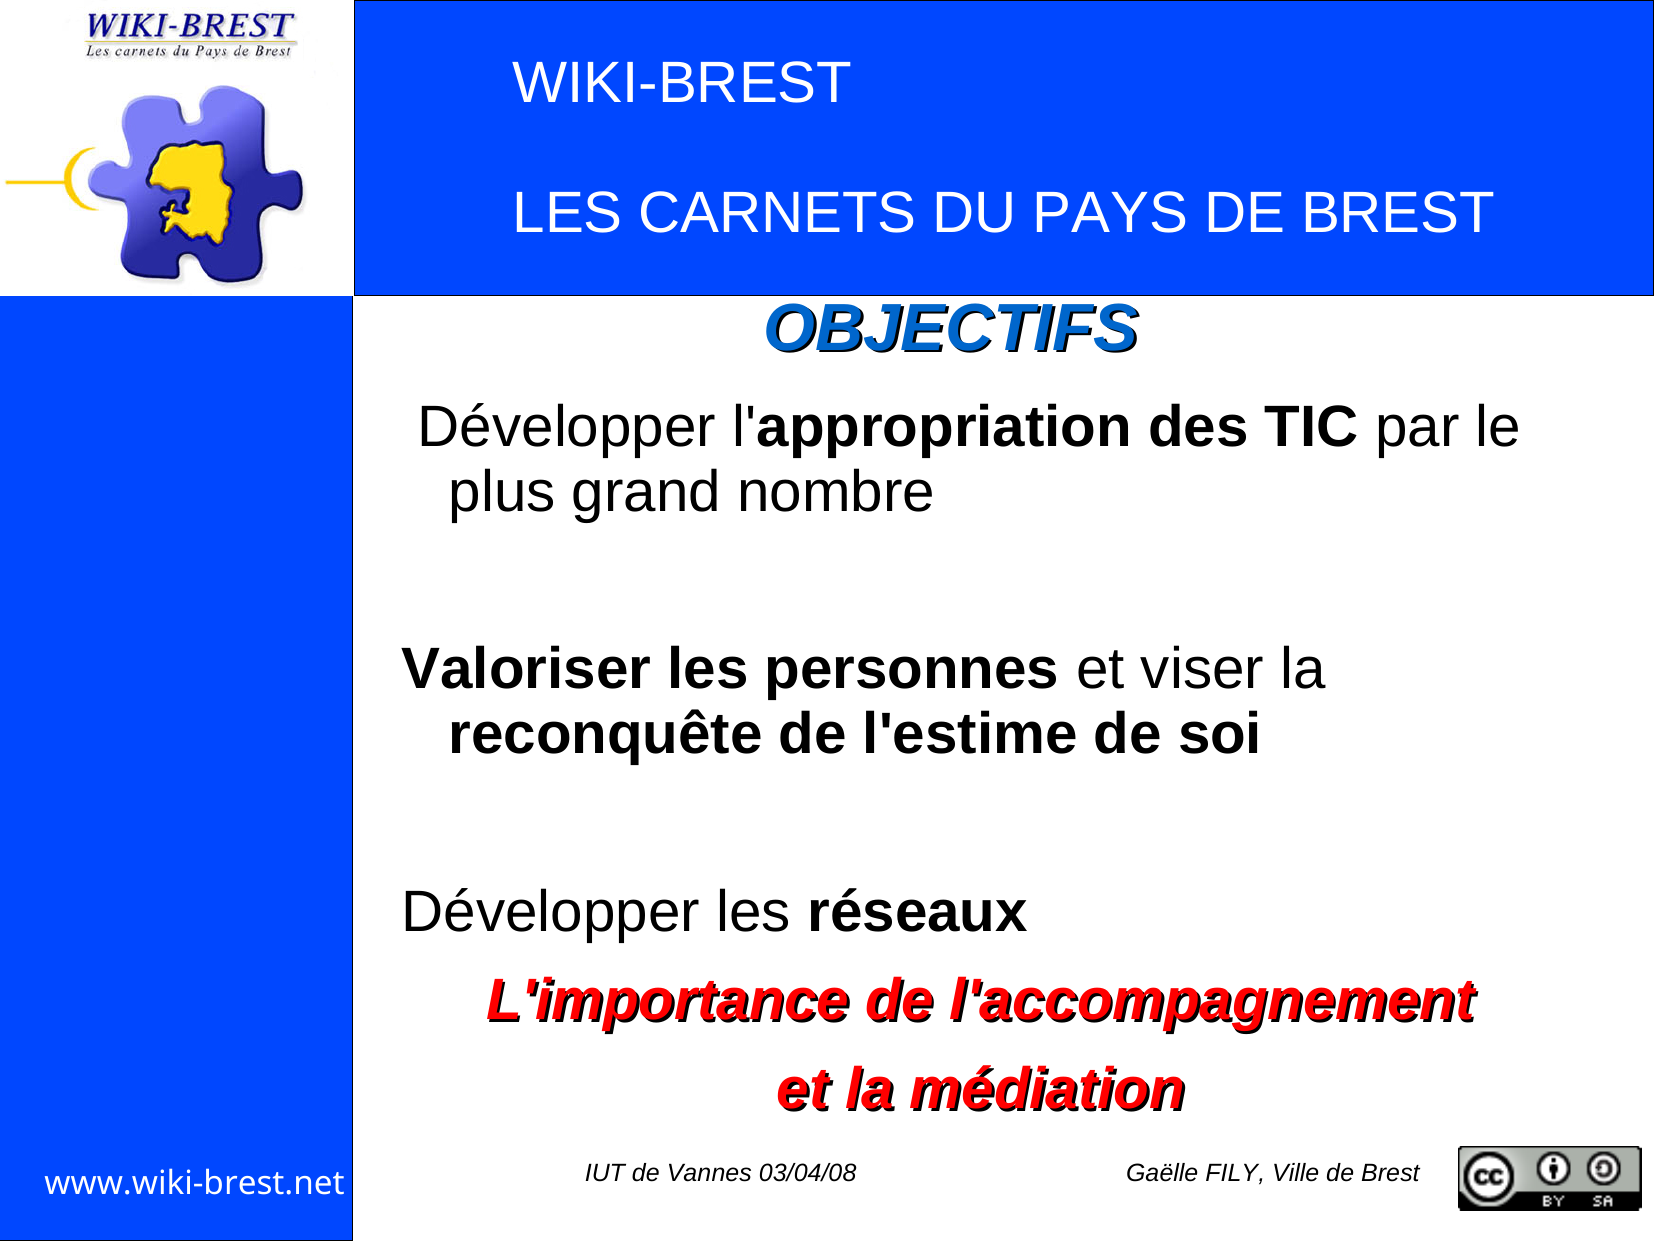

# OBJECTIFS
 Développer l'appropriation des TIC par le plus grand nombre
Valoriser les personnes et viser la reconquête de l'estime de soi
Développer les réseaux
L'importance de l'accompagnement
et la médiation